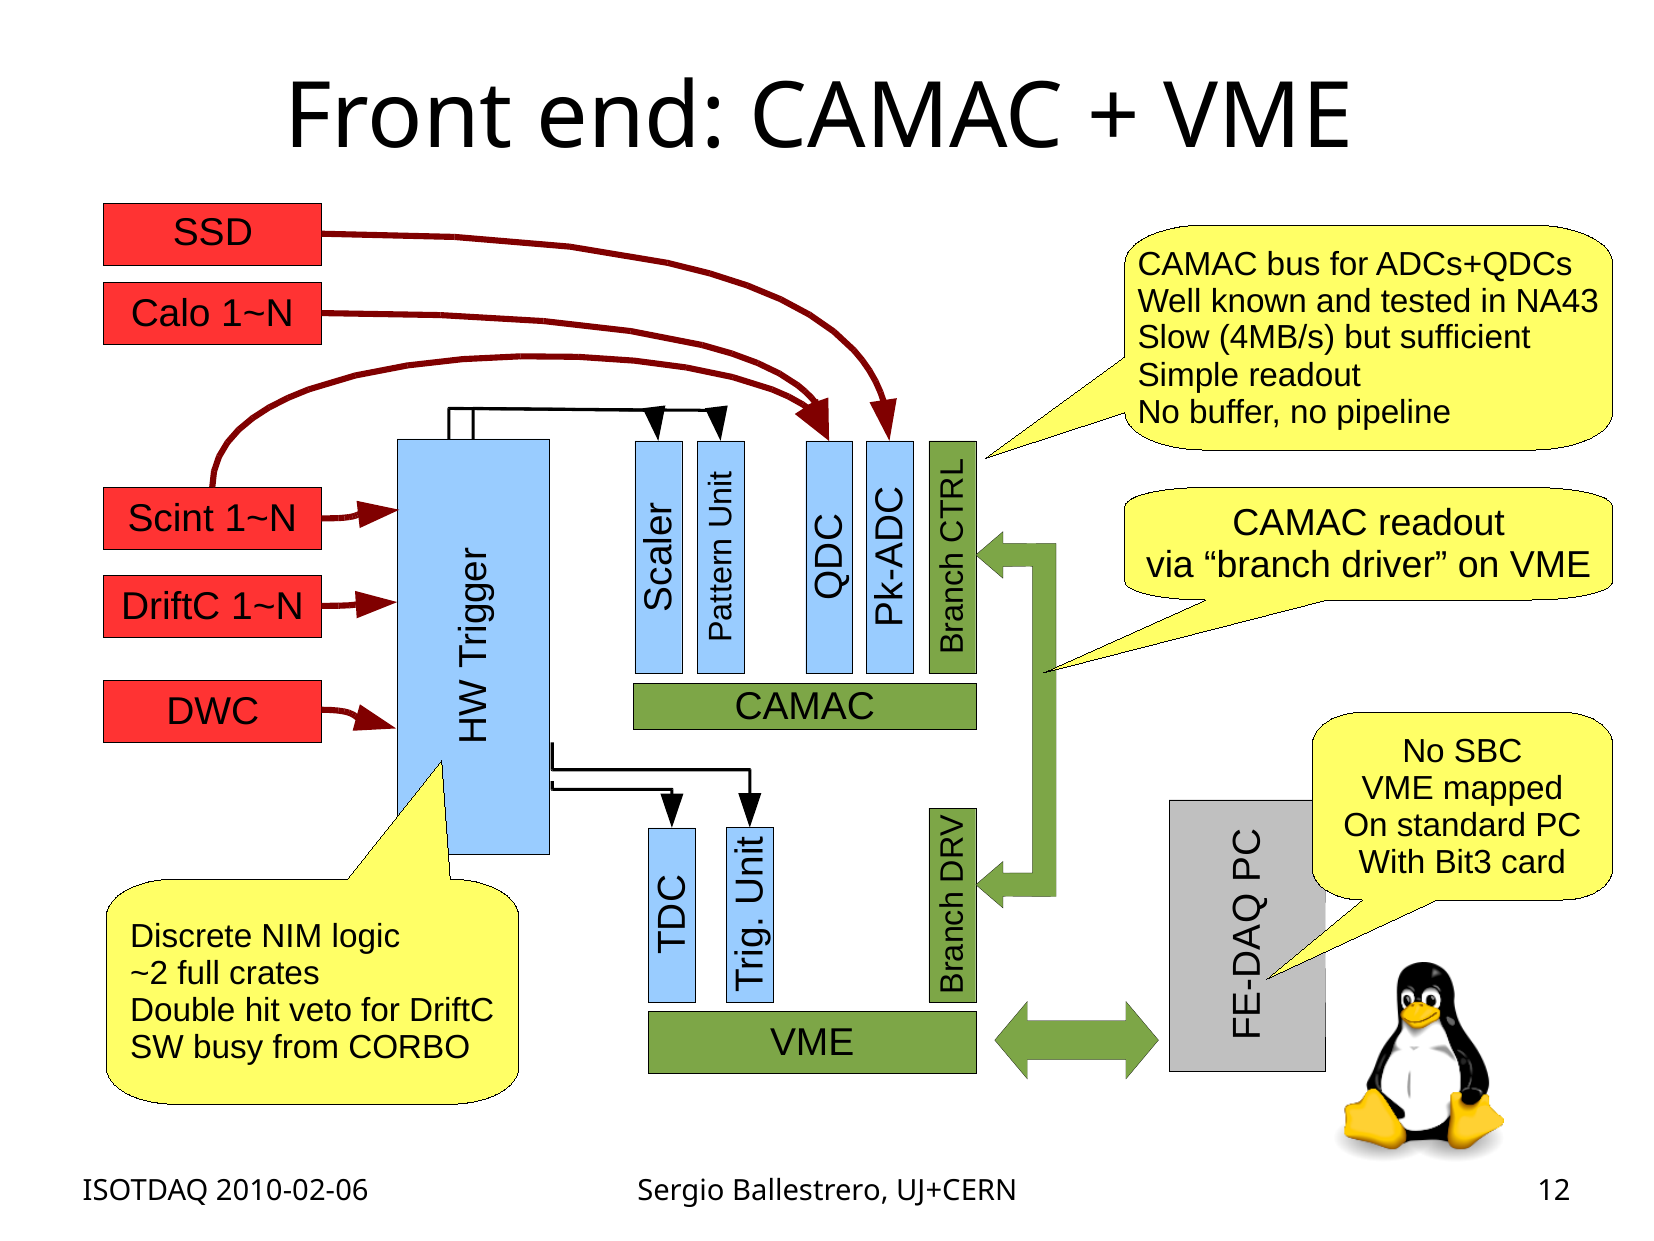

# Front end: CAMAC + VME
CAMAC bus for ADCs+QDCs
Well known and tested in NA43
Slow (4MB/s) but sufficient
Simple readout
No buffer, no pipeline
CAMAC readout
via “branch driver” on VME
No SBC
VME mapped
On standard PC
With Bit3 card
Discrete NIM logic
~2 full crates
Double hit veto for DriftC
SW busy from CORBO
ISOTDAQ - Ankara 2010-02-05
12